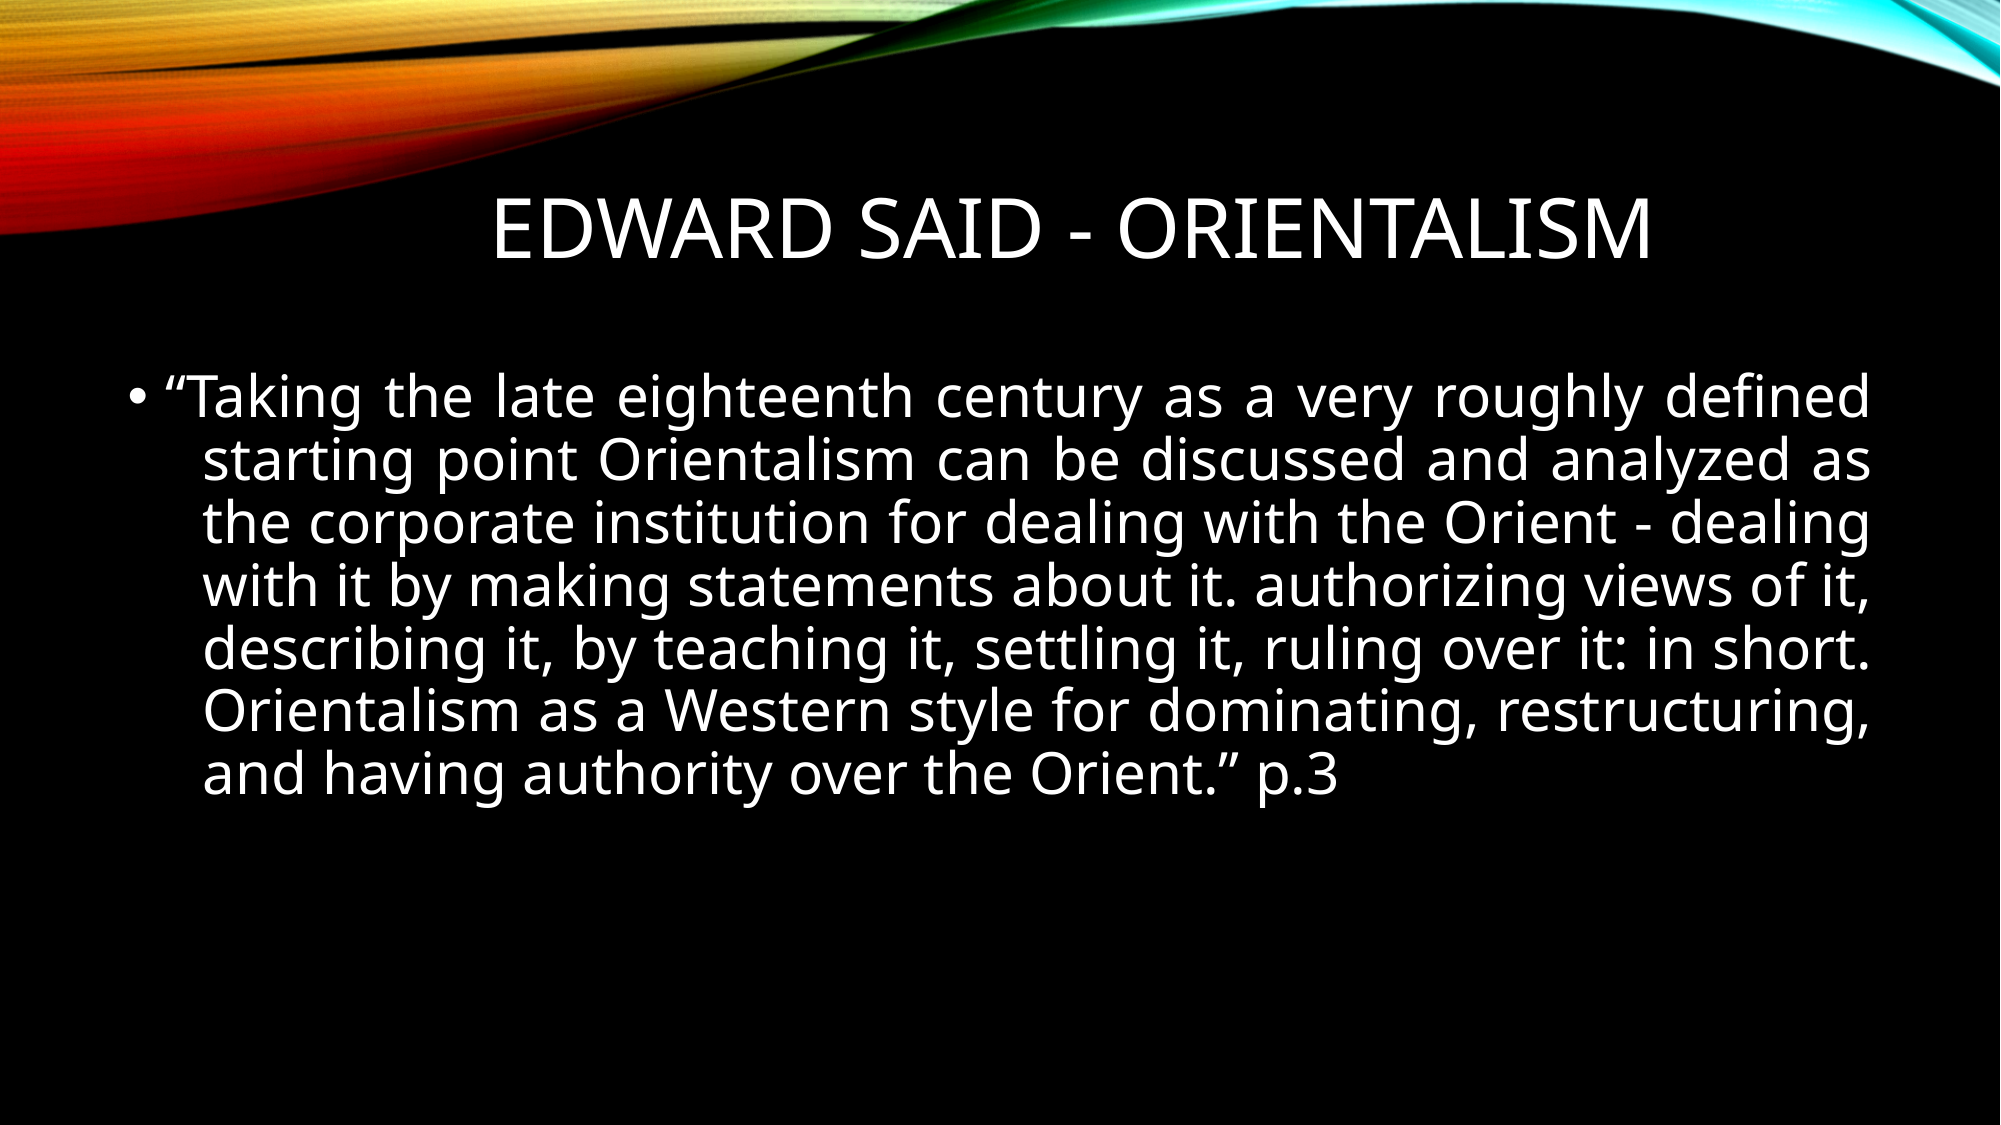

# Edward Said - Orientalism
“Taking the late eighteenth century as a very roughly defined starting point Orientalism can be discussed and analyzed as the corporate institution for dealing with the Orient - dealing with it by making statements about it. authorizing views of it, describing it, by teaching it, settling it, ruling over it: in short. Orientalism as a Western style for dominating, restructuring, and having authority over the Orient.” p.3